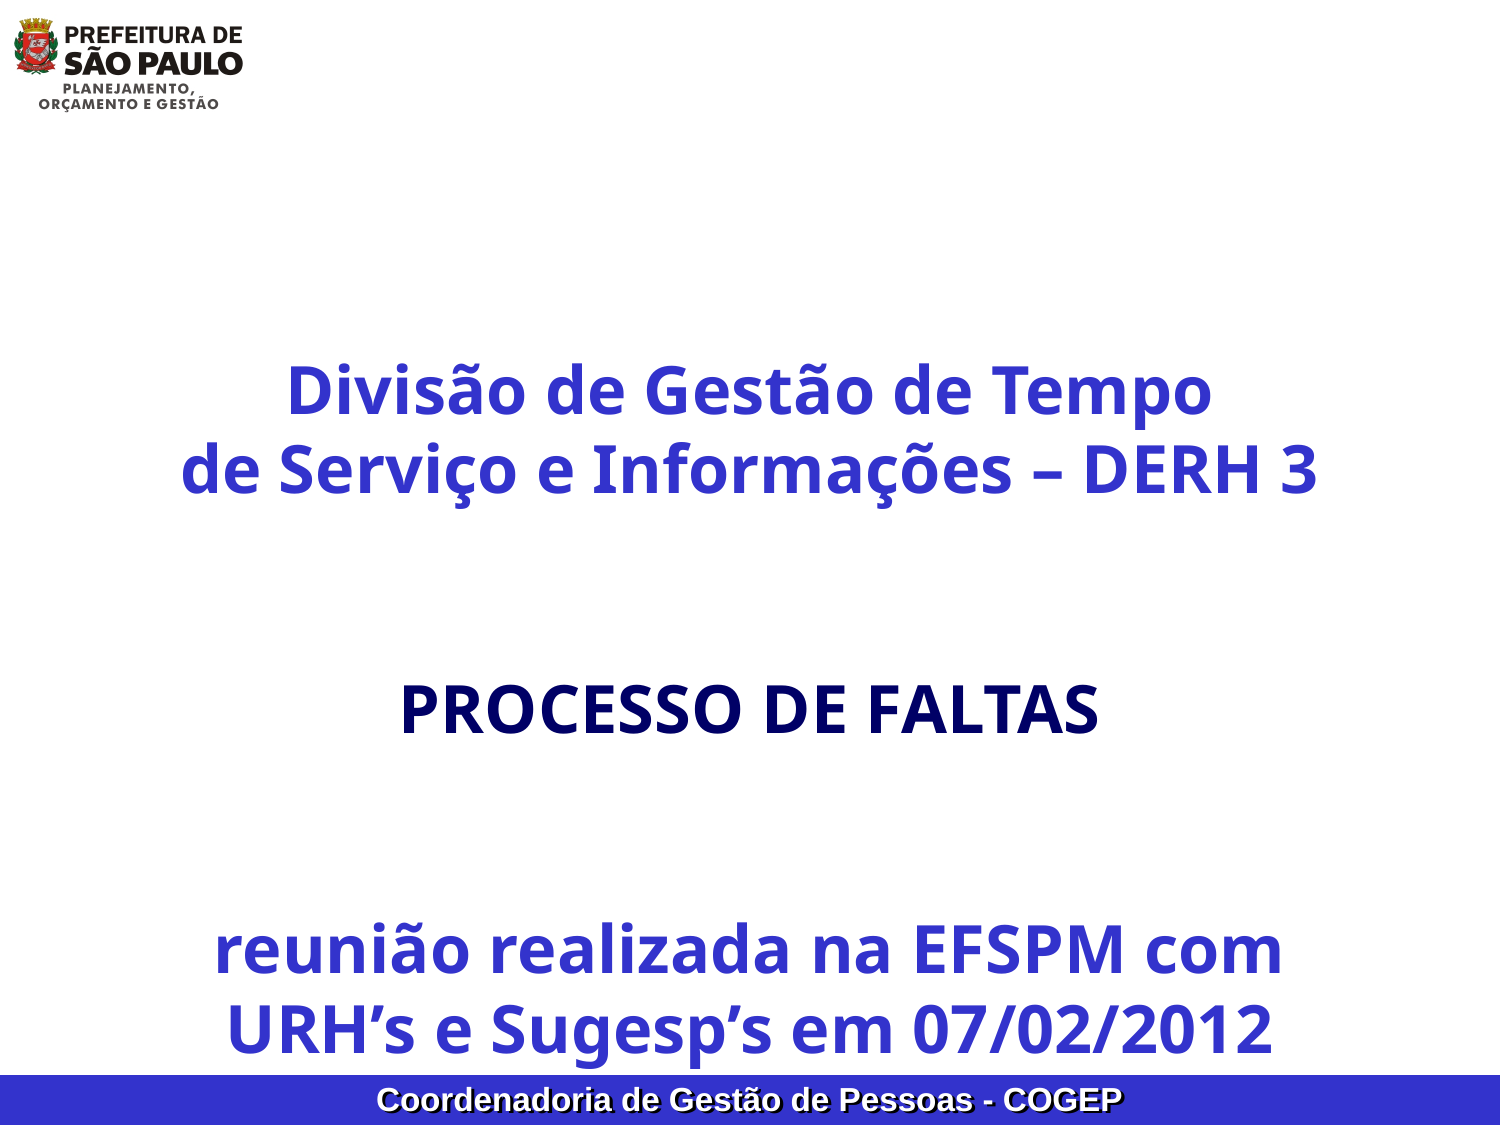

Divisão de Gestão de Tempo
de Serviço e Informações – DERH 3
PROCESSO DE FALTAS
reunião realizada na EFSPM com
URH’s e Sugesp’s em 07/02/2012